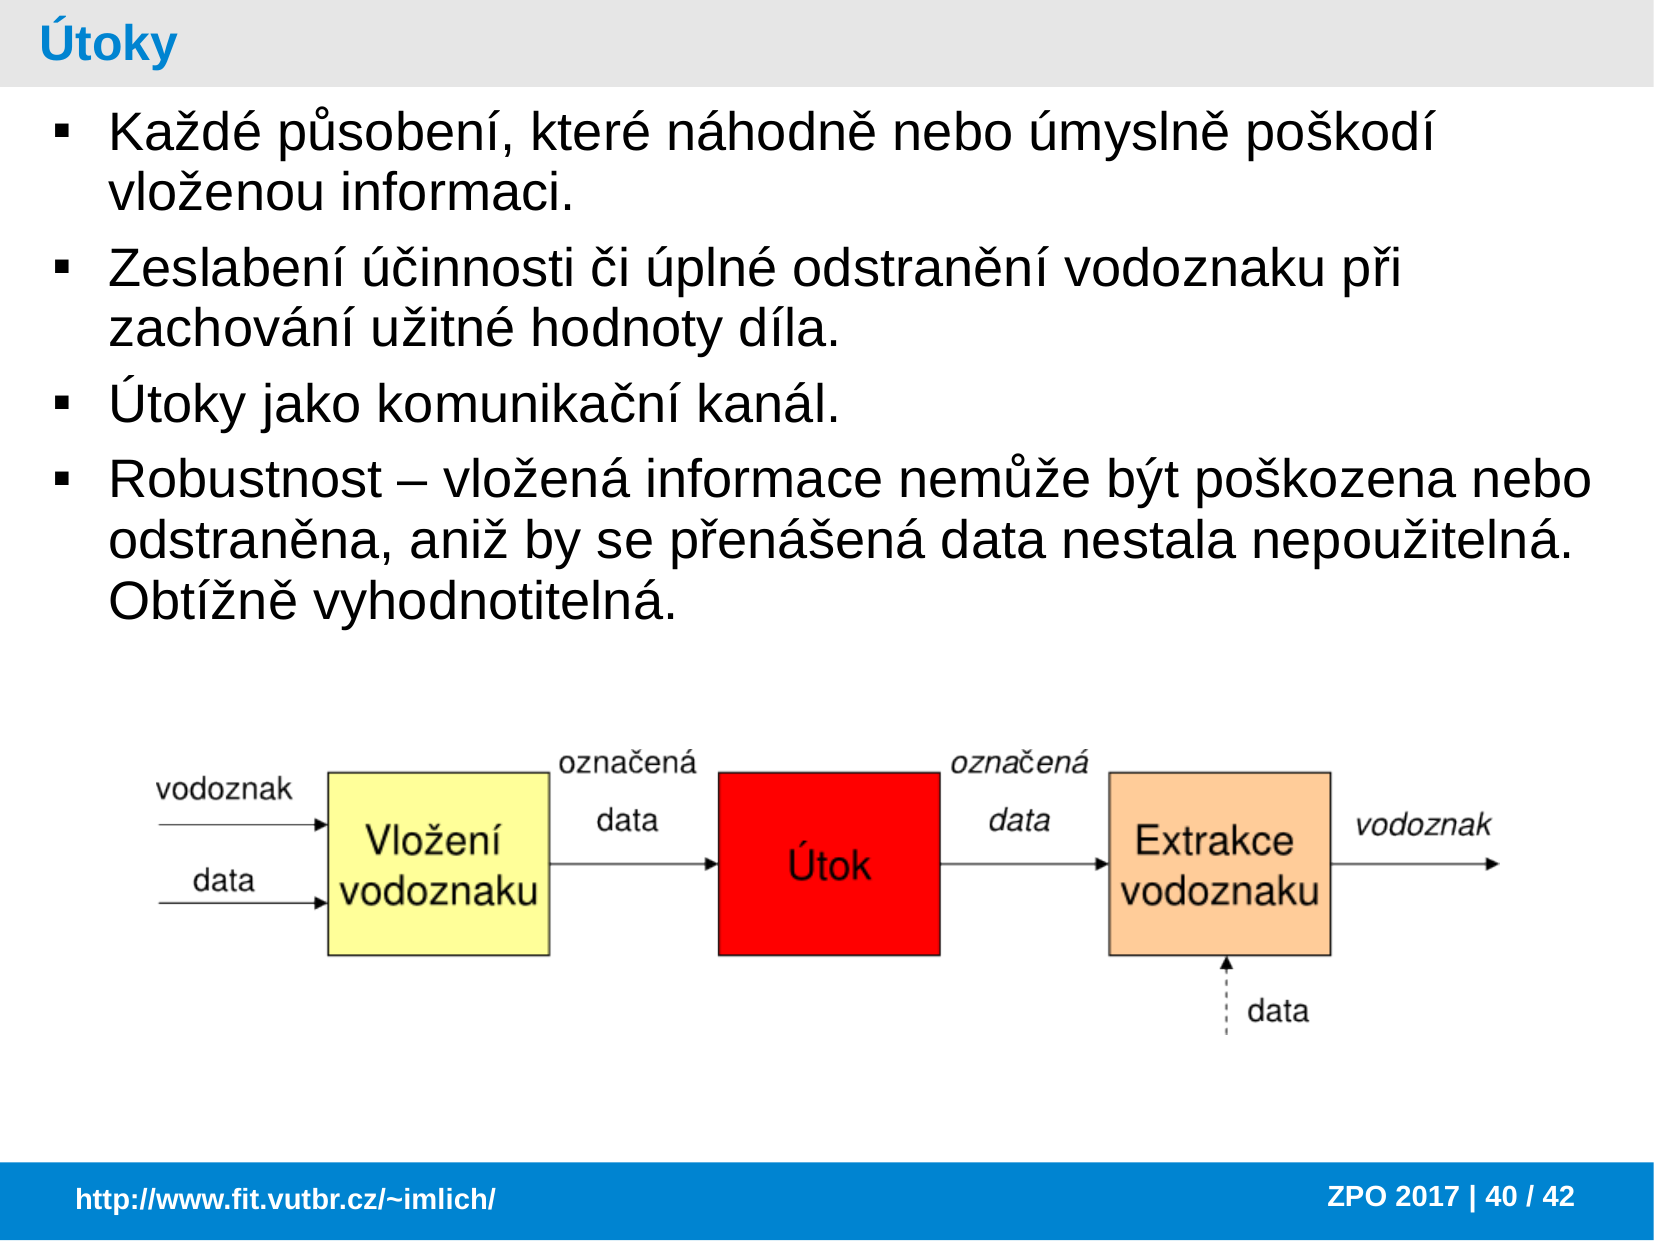

# Útoky
Každé působení, které náhodně nebo úmyslně poškodí vloženou informaci.
Zeslabení účinnosti či úplné odstranění vodoznaku při zachování užitné hodnoty díla.
Útoky jako komunikační kanál.
Robustnost – vložená informace nemůže být poškozena nebo odstraněna, aniž by se přenášená data nestala nepoužitelná. Obtížně vyhodnotitelná.